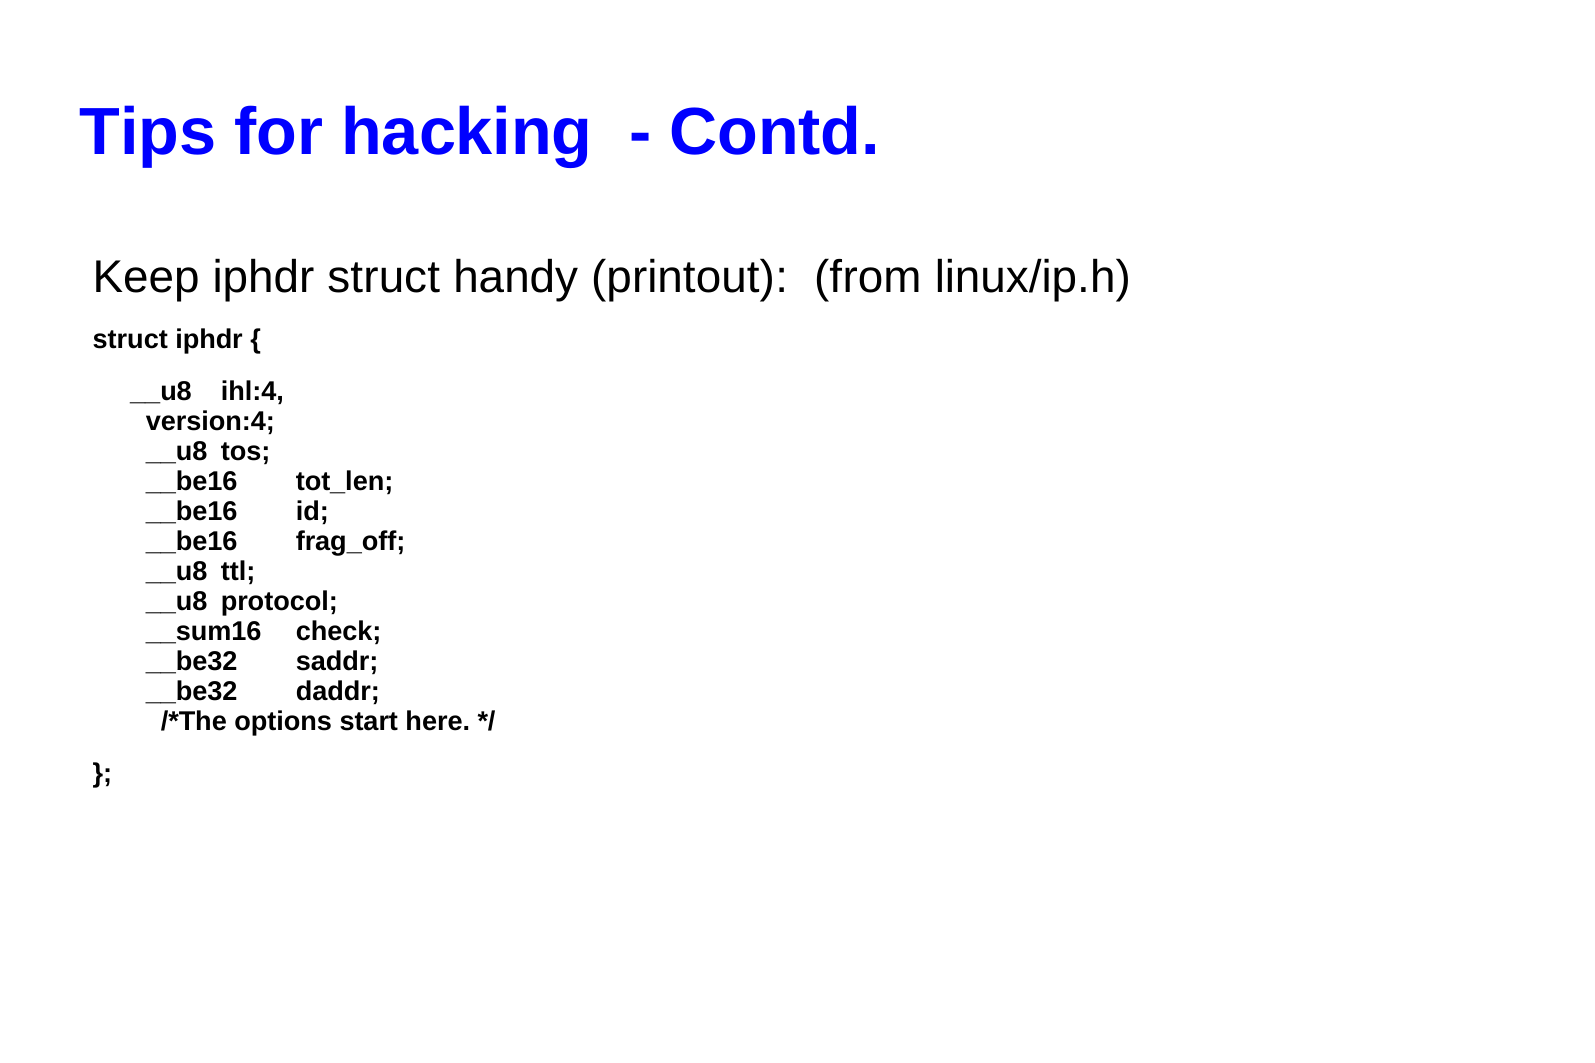

# Tips for hacking - Contd.
Keep iphdr struct handy (printout): (from linux/ip.h)
struct iphdr {
 __u8	ihl:4, version:4; __u8	tos; __be16	tot_len; __be16	id; __be16	frag_off; __u8	ttl; __u8	protocol; __sum16	check; __be32	saddr; __be32	daddr; /*The options start here. */
};